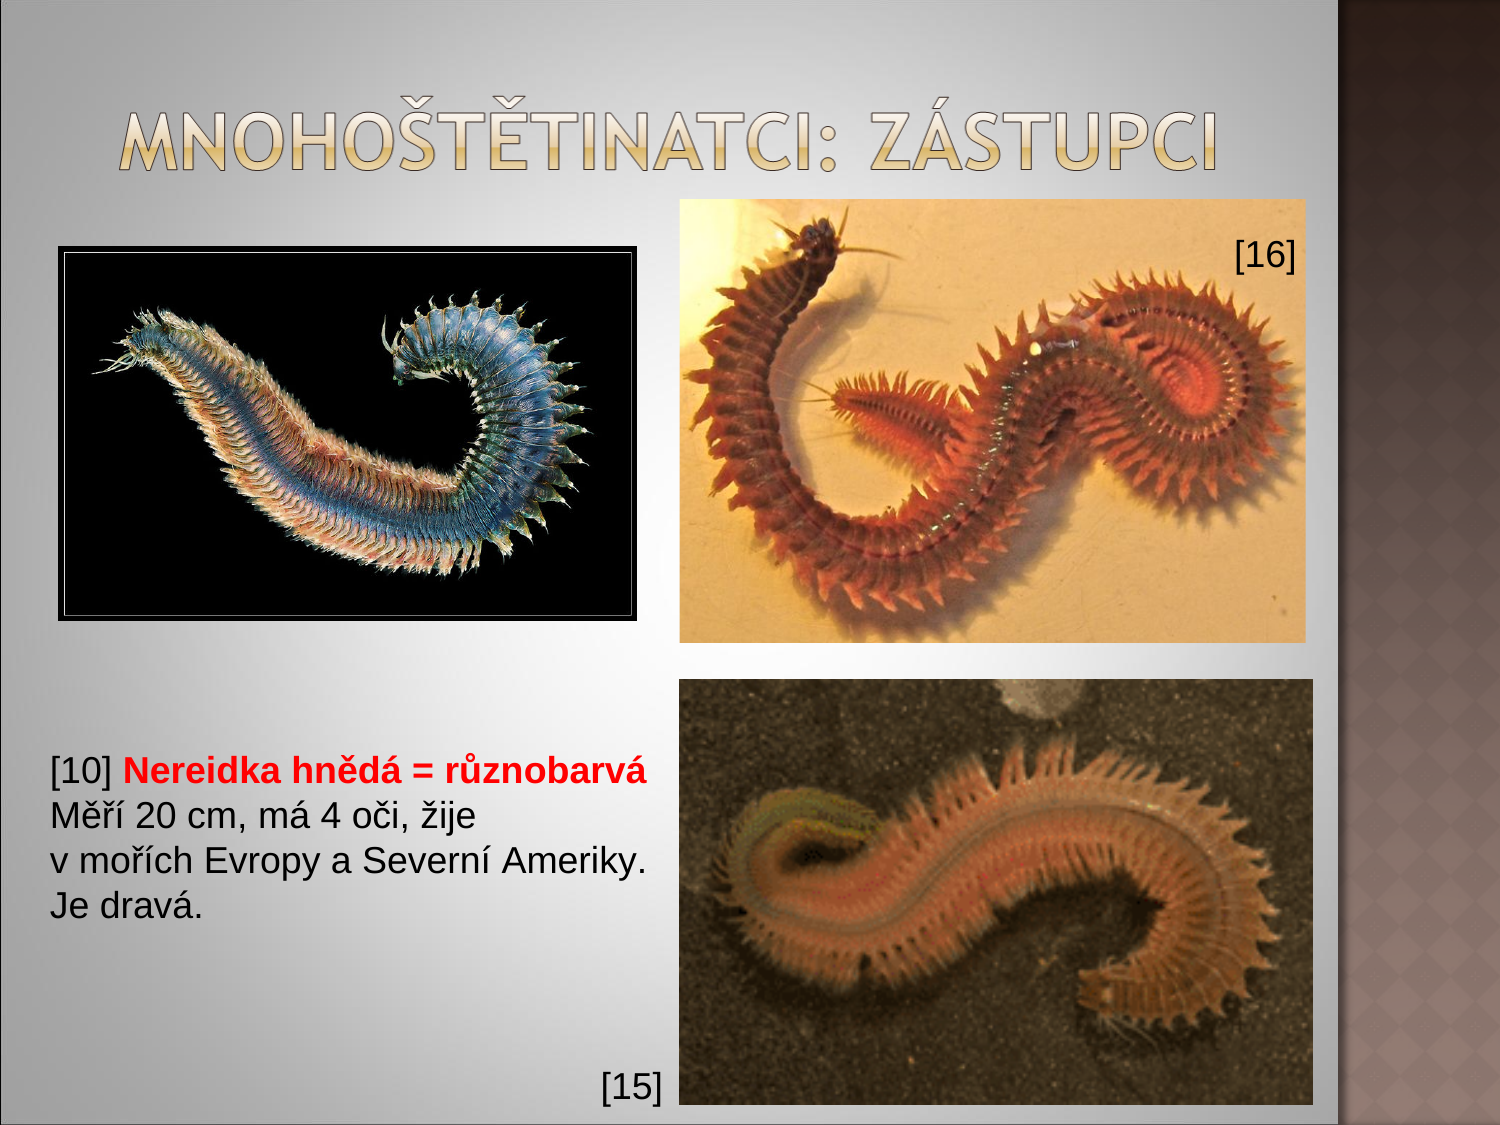

[16]
[10] Nereidka hnědá = různobarvá
Měří 20 cm, má 4 oči, žije
v mořích Evropy a Severní Ameriky.
Je dravá.
[15]